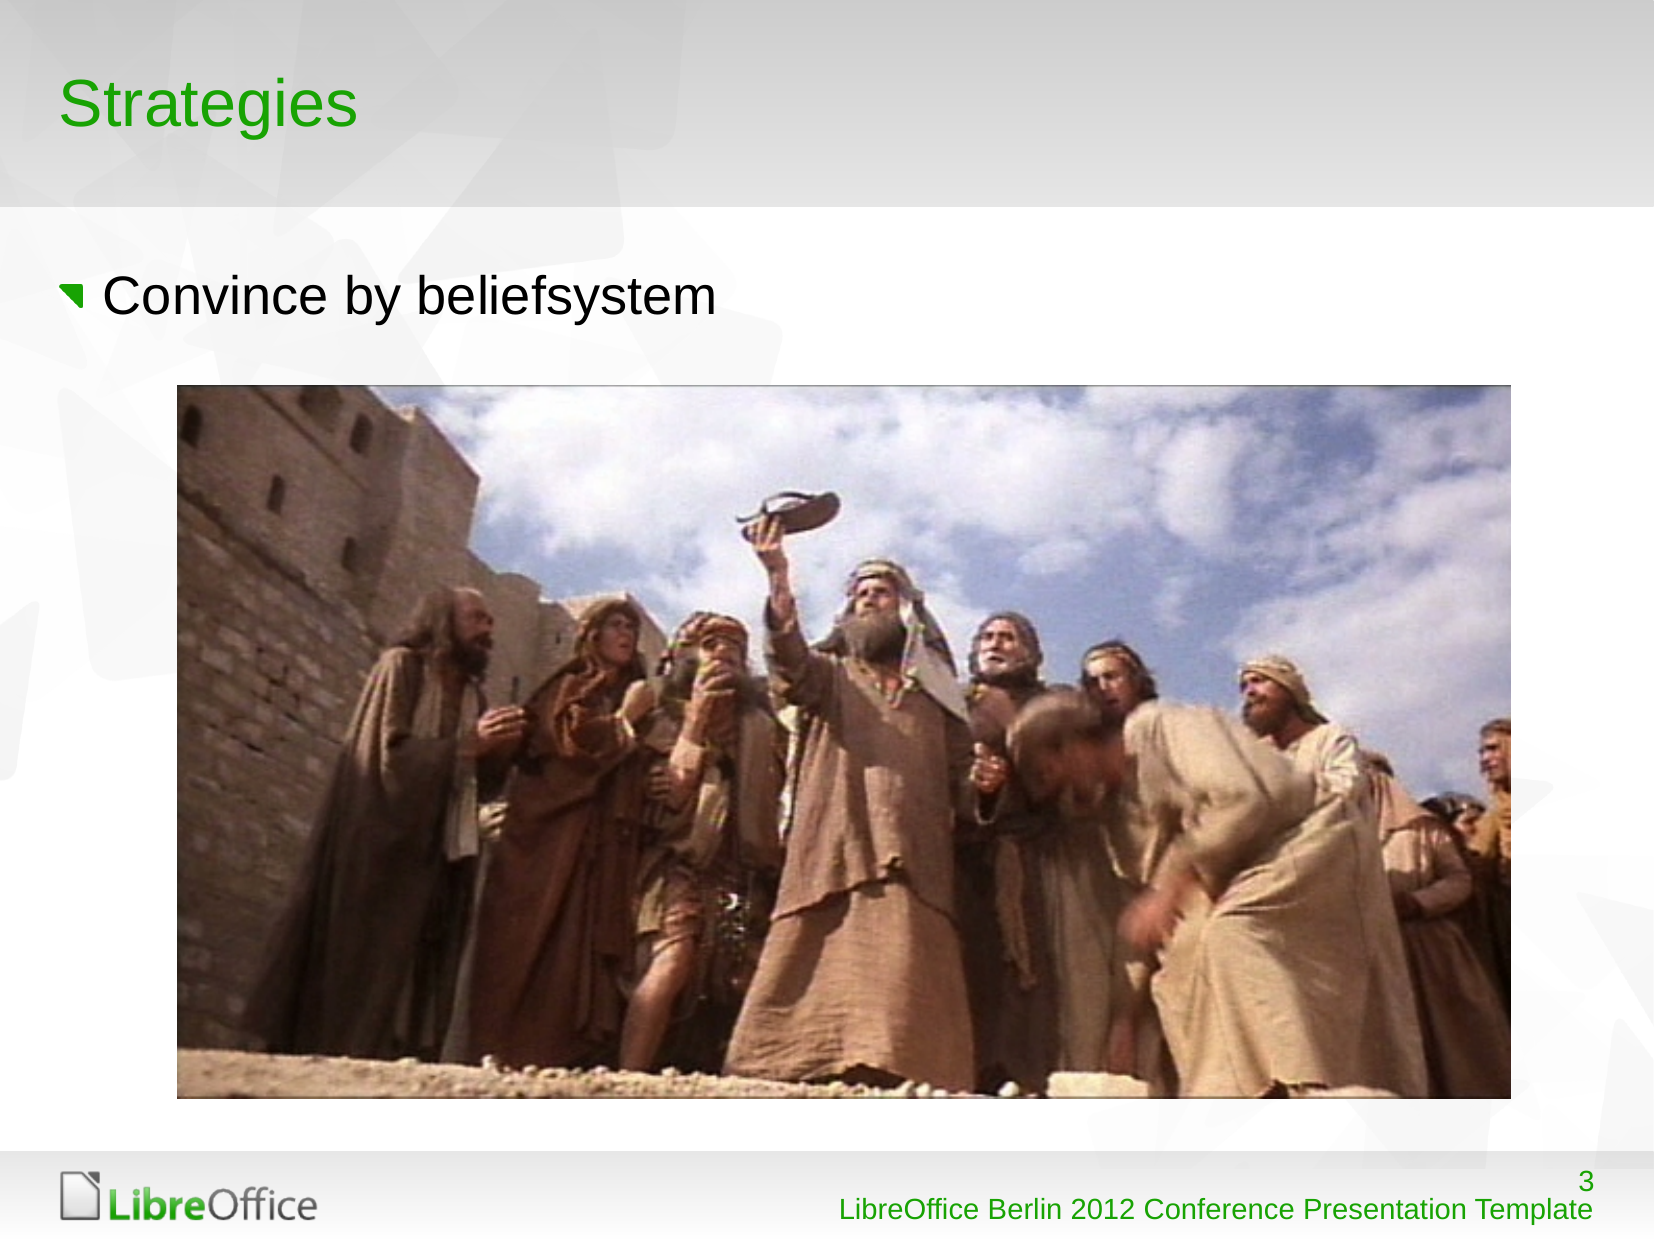

# Strategies
Convince by beliefsystem
3
LibreOffice Berlin 2012 Conference Presentation Template